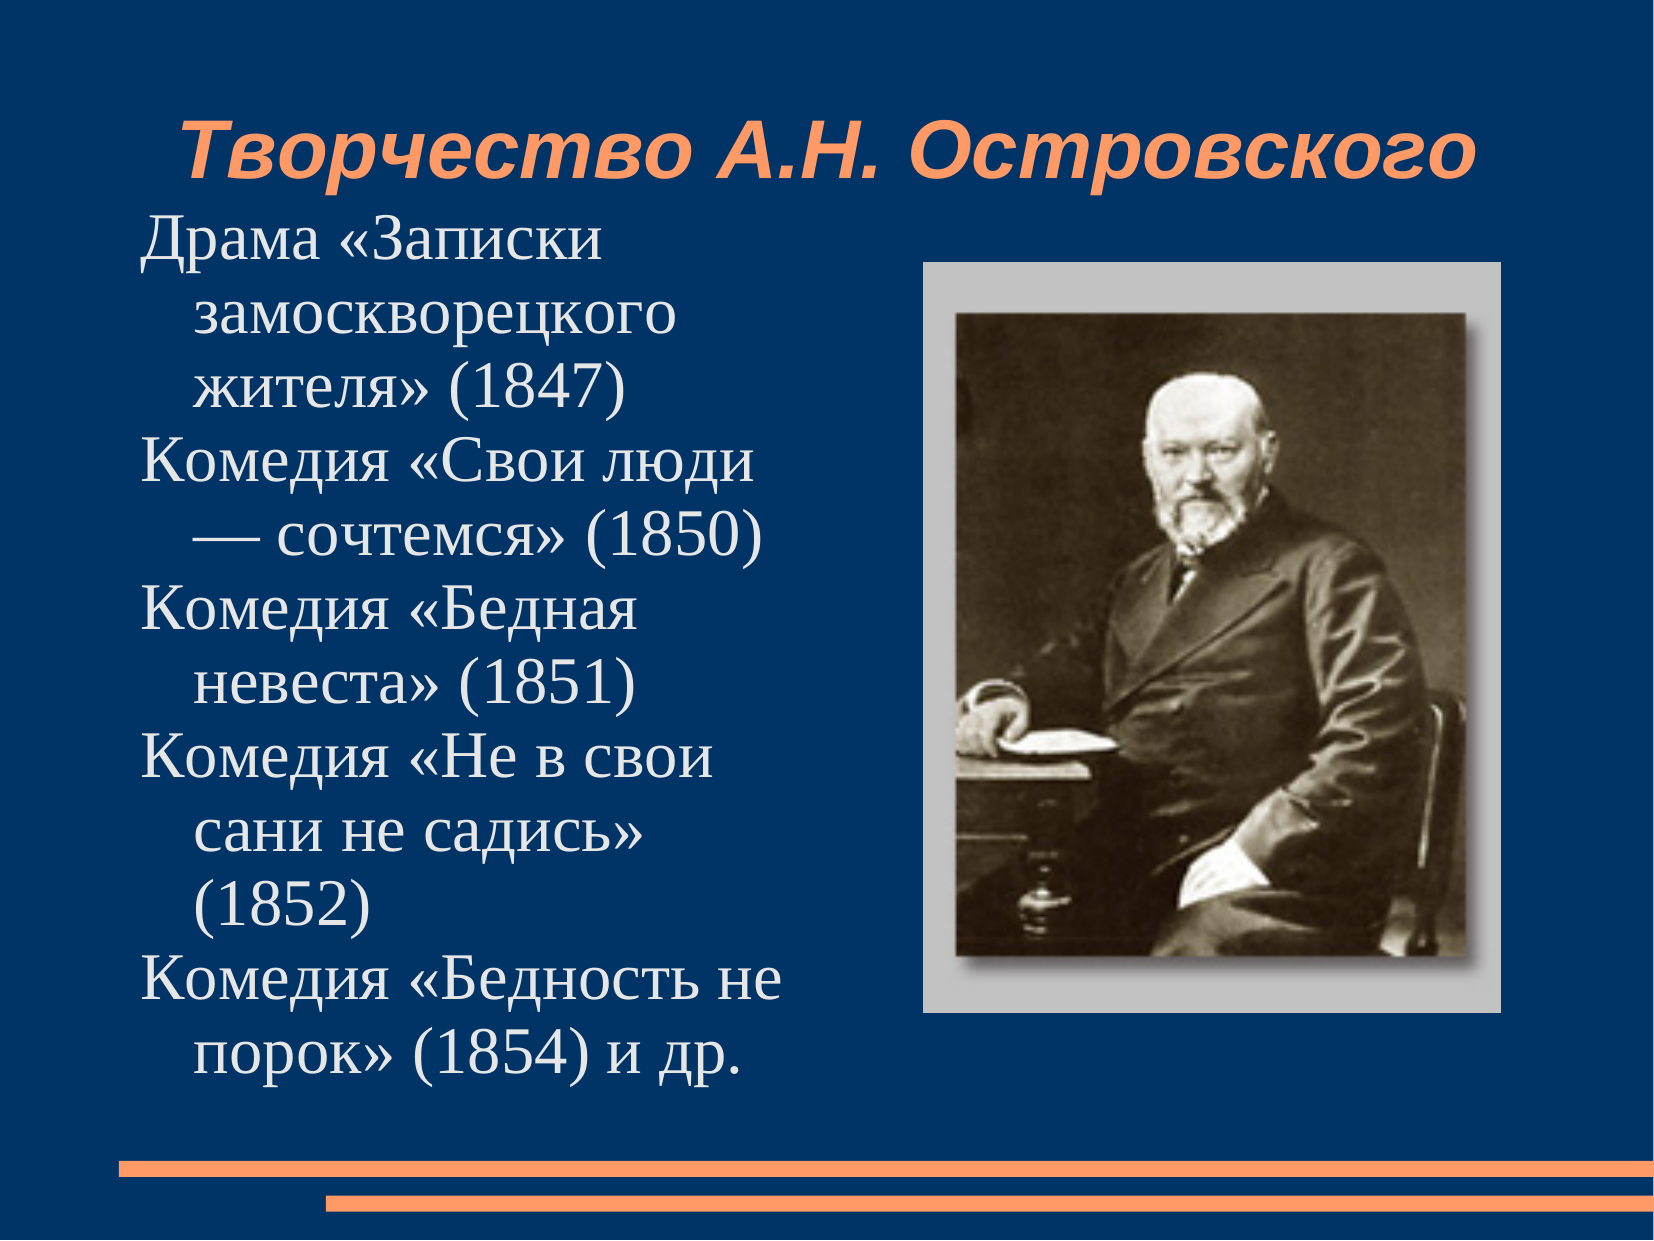

# Творчество А.Н. Островского
Драма «Записки замоскворецкого жителя» (1847)
Комедия «Свои люди — сочтемся» (1850)
Комедия «Бедная невеста» (1851)
Комедия «Не в свои сани не садись» (1852)
Комедия «Бедность не порок» (1854) и др.